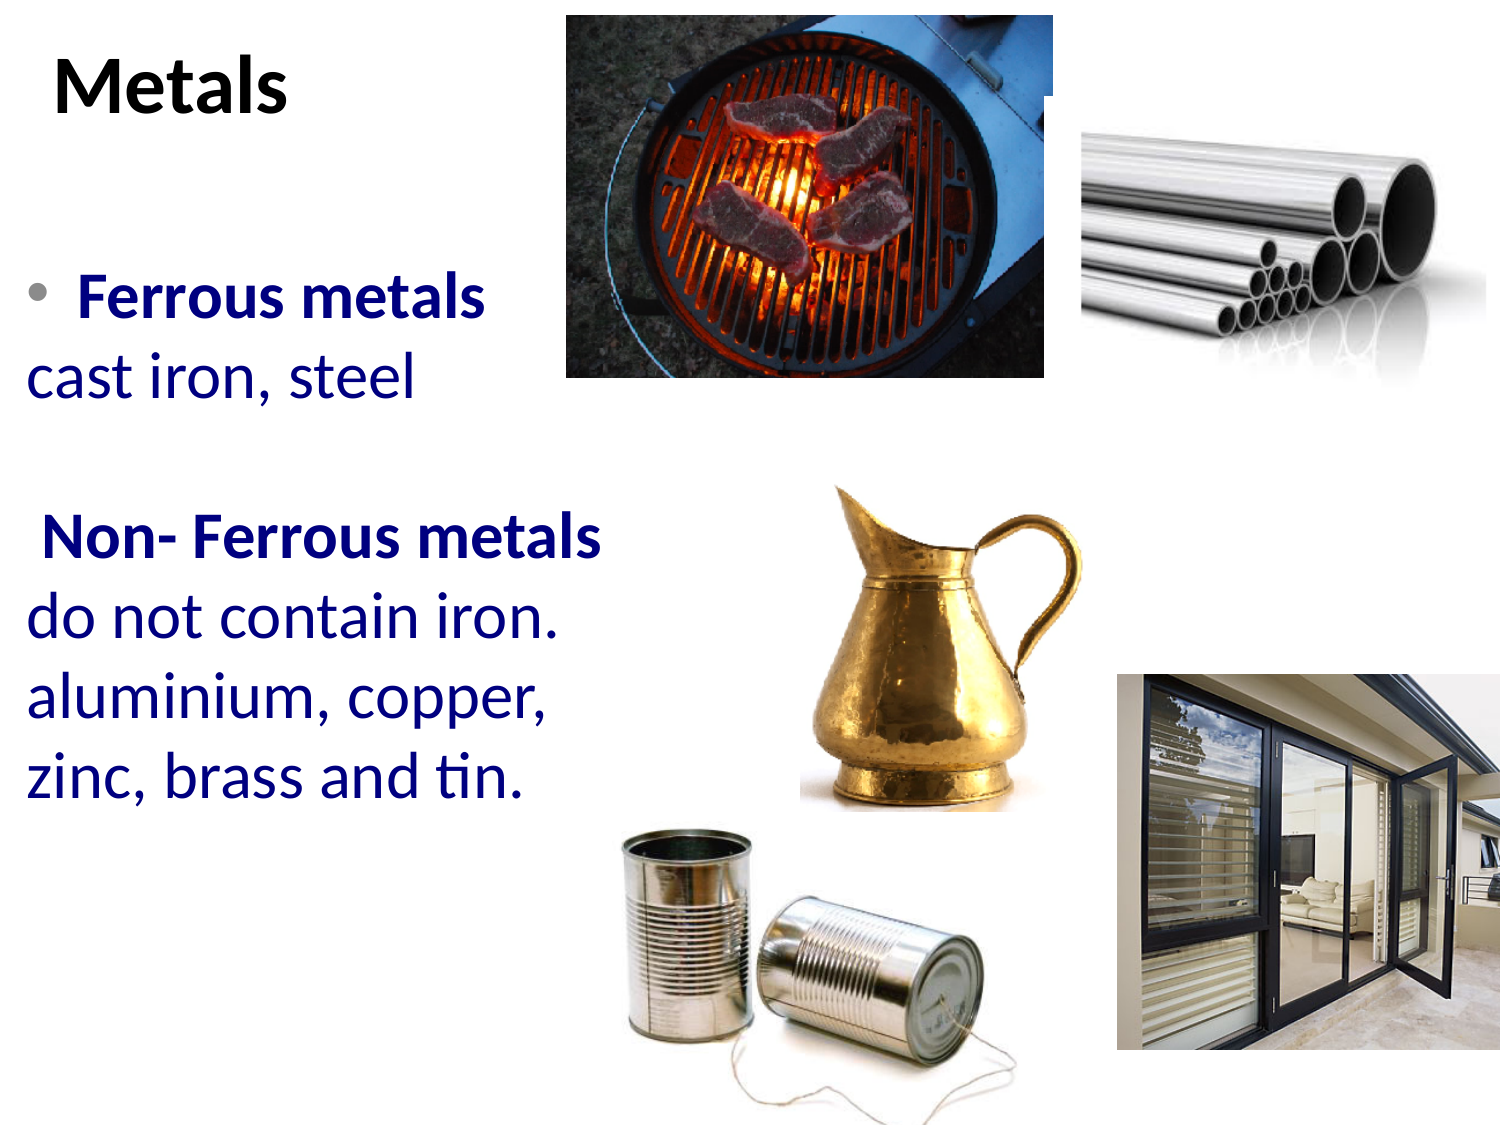

Metals
 Ferrous metals
cast iron, steel
 Non- Ferrous metals
do not contain iron. aluminium, copper, zinc, brass and tin.